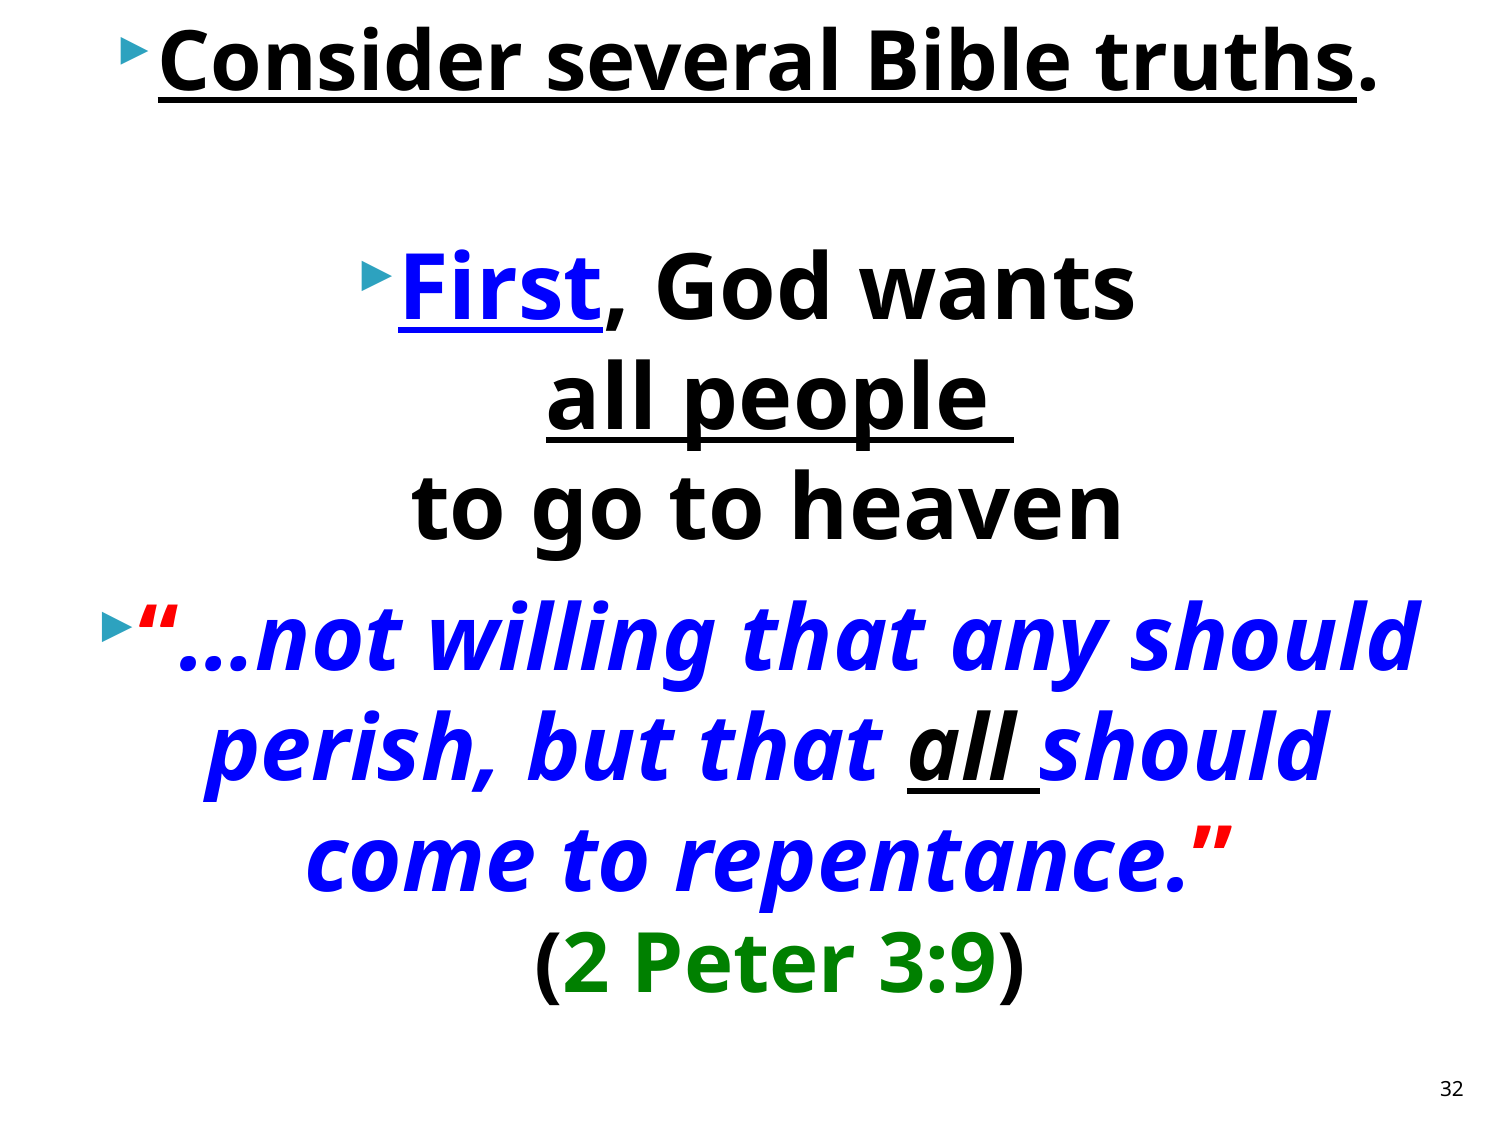

# Consider several Bible truths.
First, God wants
all people
to go to heaven
“…not willing that any should perish, but that all should
come to repentance.”
(2 Peter 3:9)